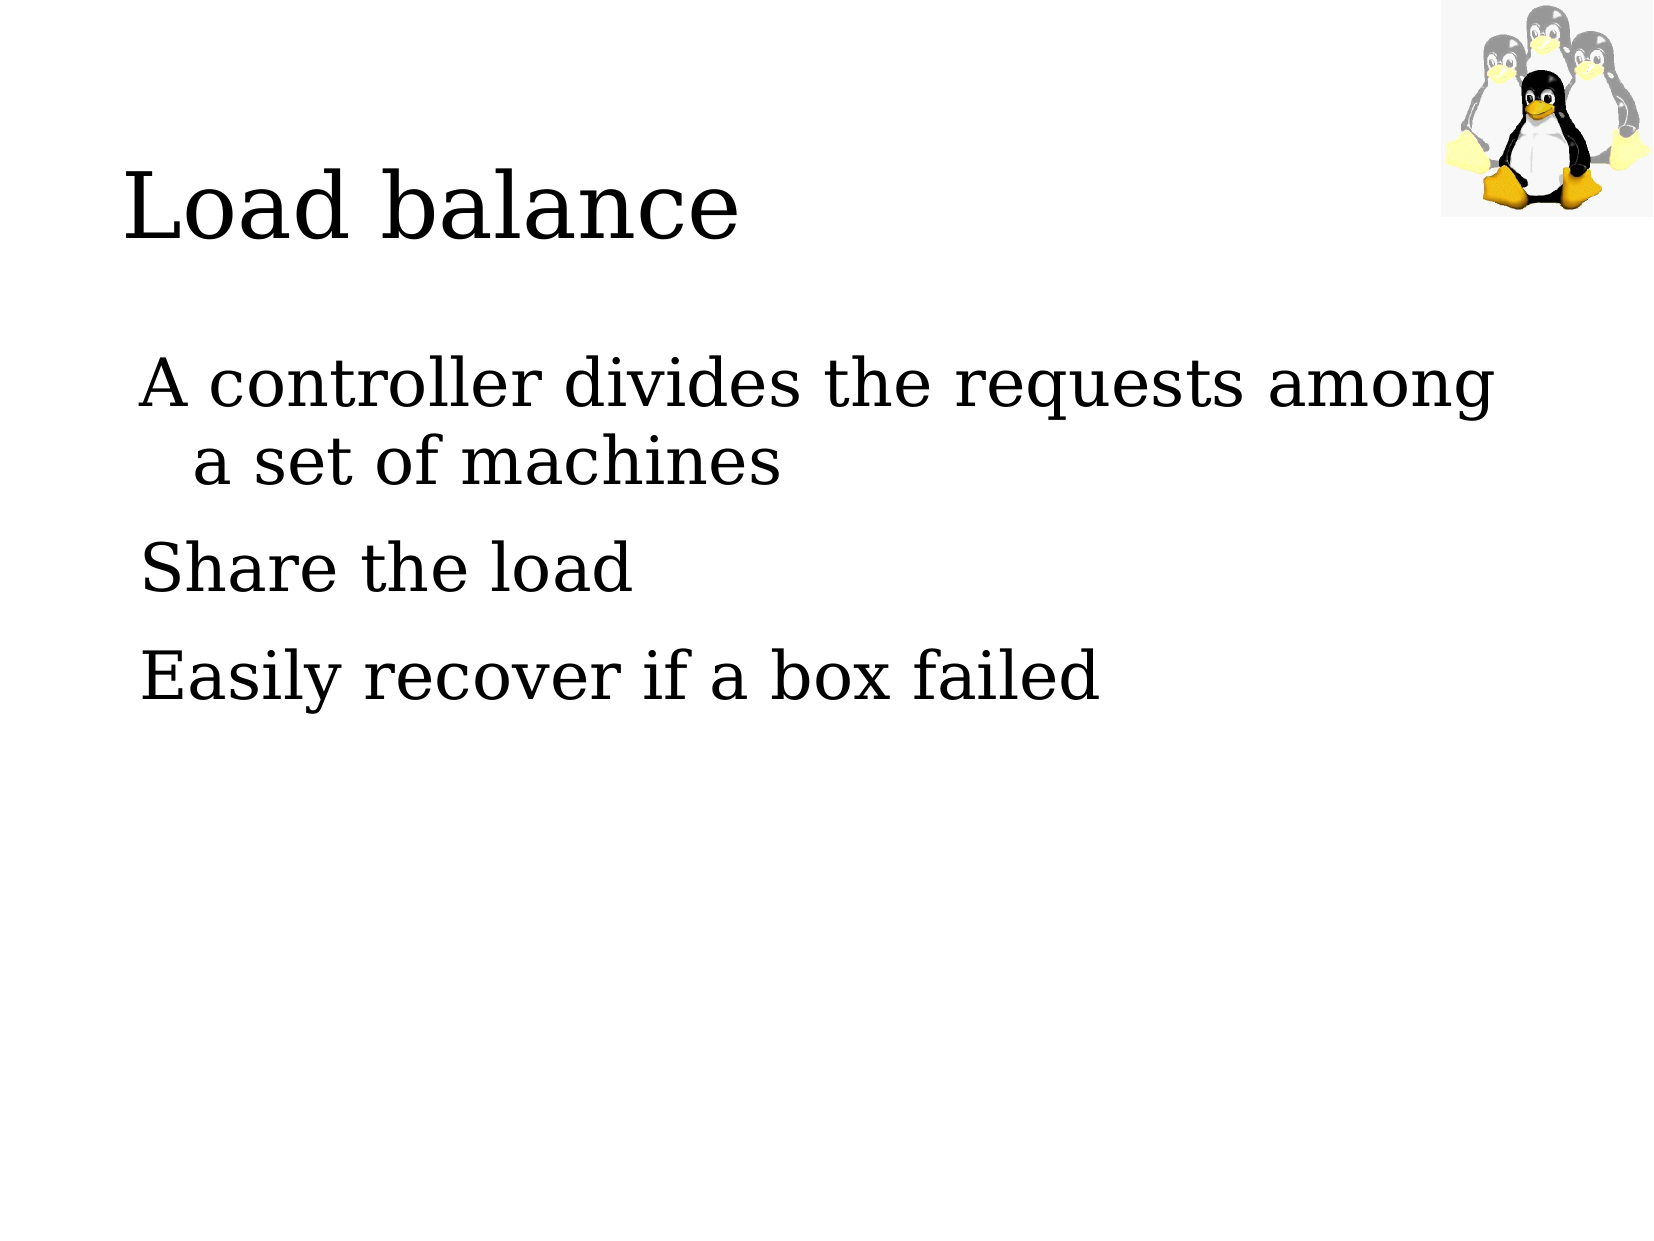

# Load balance
A controller divides the requests among a set of machines
Share the load
Easily recover if a box failed